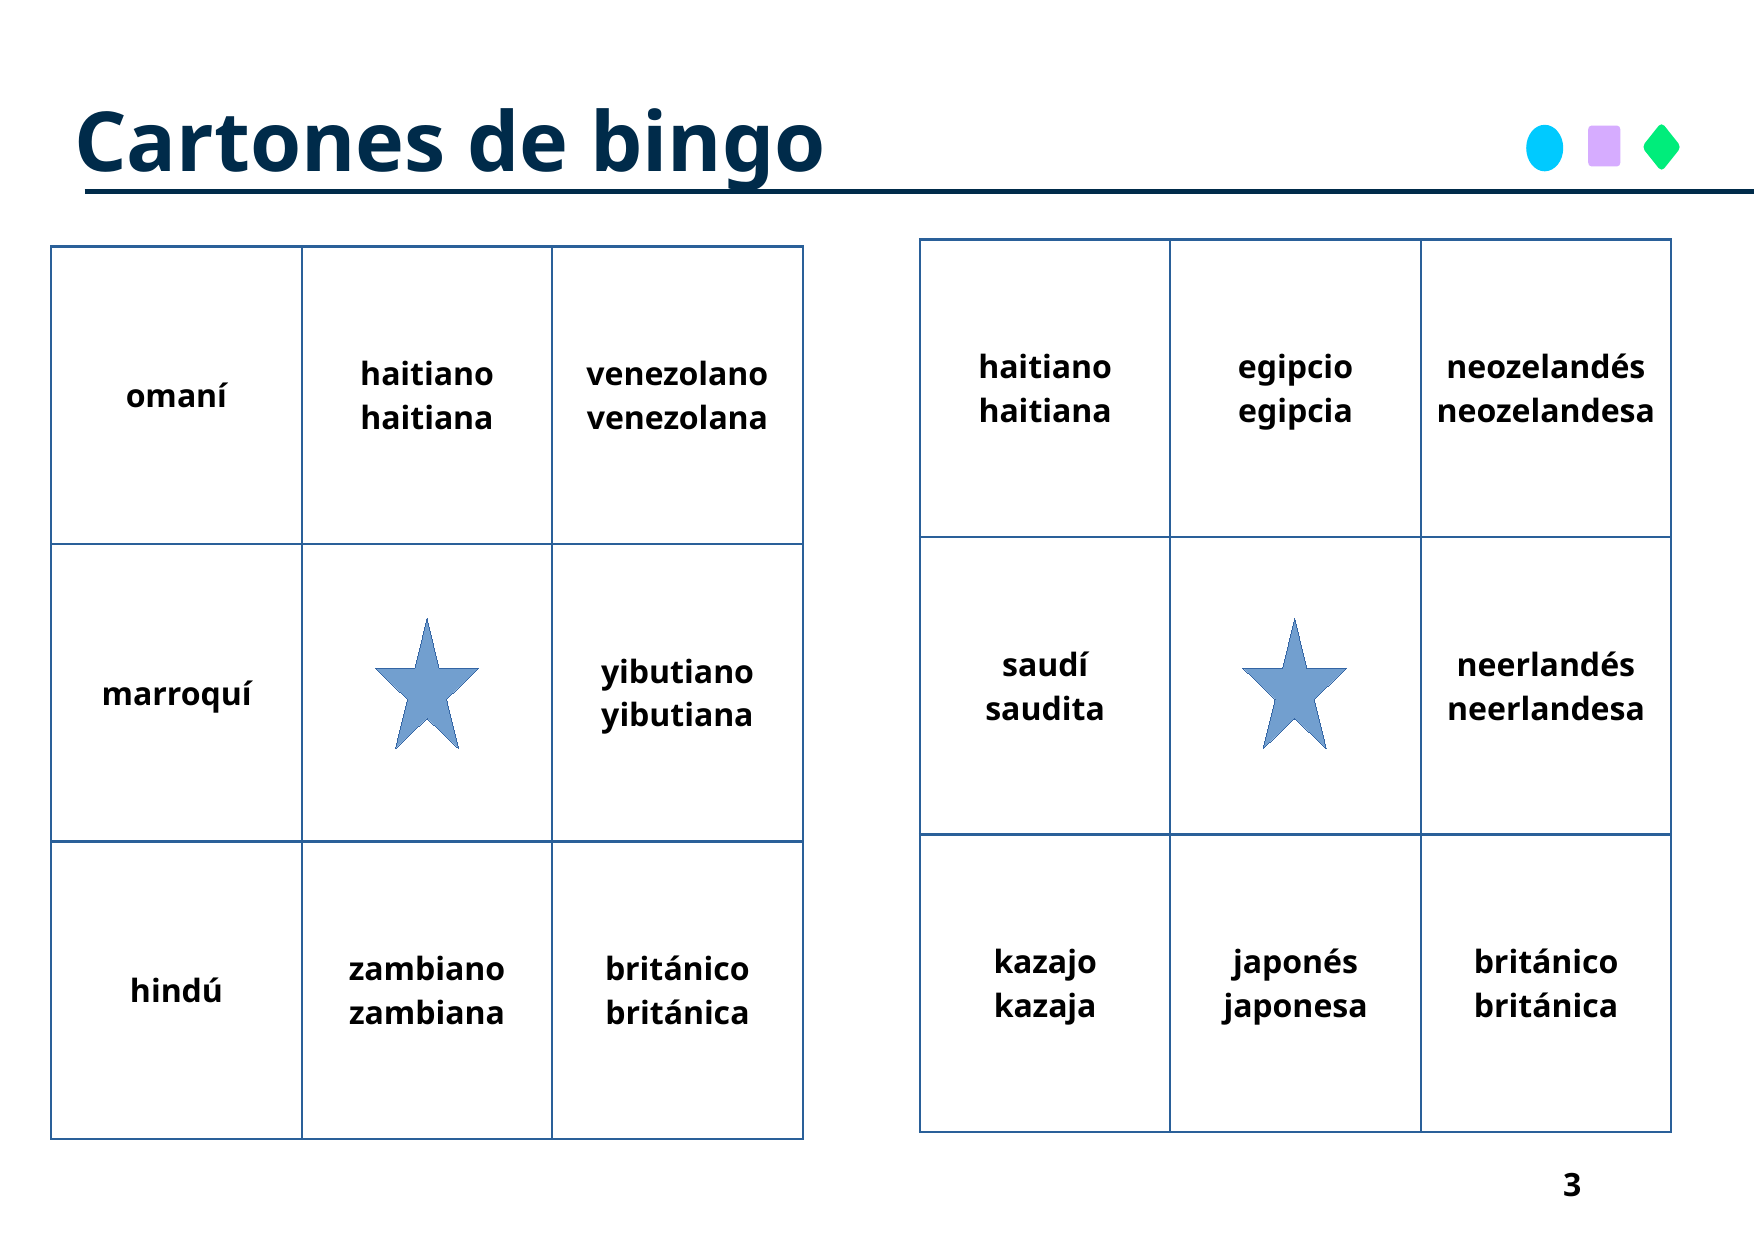

# Cartones de bingo
| haitiano haitiana | egipcio egipcia | neozelandés neozelandesa |
| --- | --- | --- |
| saudí saudita | | neerlandés neerlandesa |
| kazajo kazaja | japonés japonesa | británico británica |
| omaní | haitiano haitiana | venezolano venezolana |
| --- | --- | --- |
| marroquí | | yibutiano yibutiana |
| hindú | zambiano zambiana | británico británica |